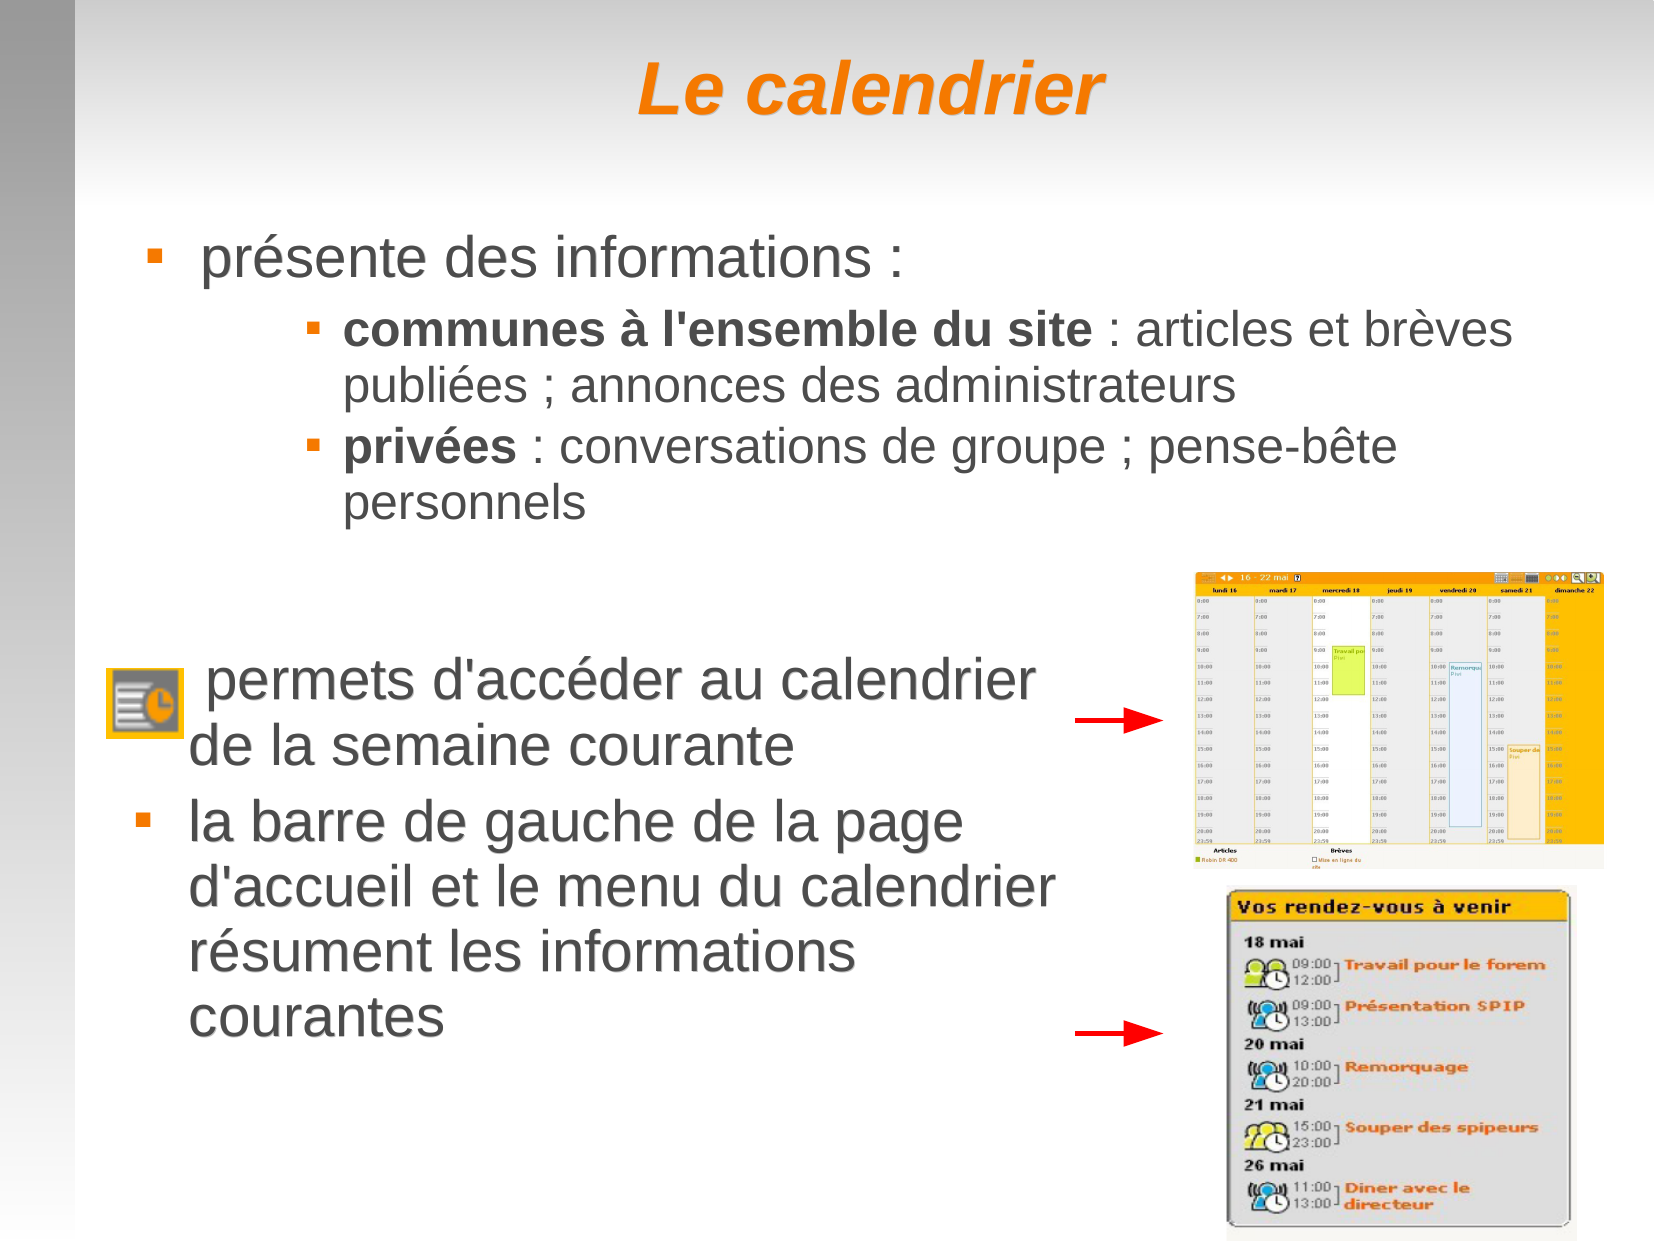

# Le calendrier
présente des informations :
communes à l'ensemble du site : articles et brèves publiées ; annonces des administrateurs
privées : conversations de groupe ; pense-bête personnels
 permets d'accéder au calendrier de la semaine courante
la barre de gauche de la page d'accueil et le menu du calendrier résument les informations courantes